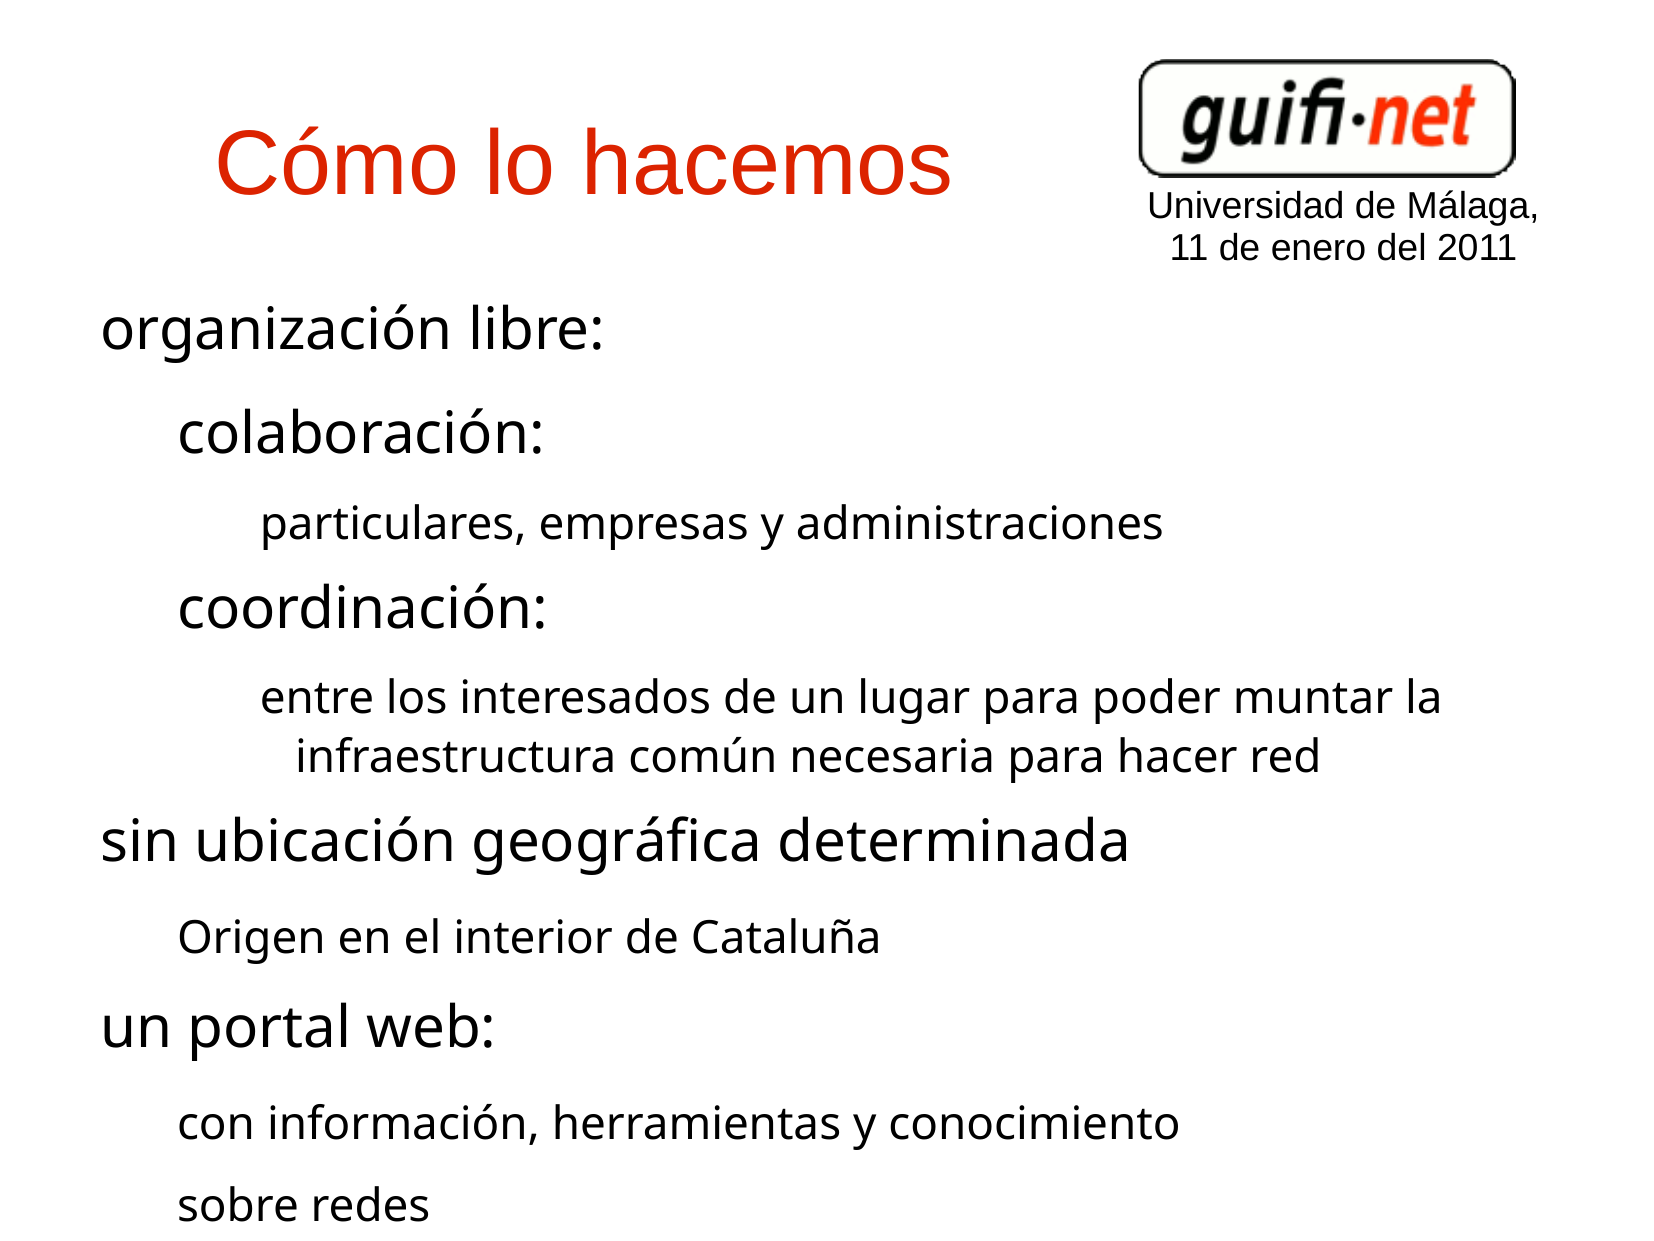

# Cómo lo hacemos
Universidad de Málaga,
11 de enero del 2011
organización libre:
colaboración:
particulares, empresas y administraciones
coordinación:
entre los interesados de un lugar para poder muntar la infraestructura común necesaria para hacer red
sin ubicación geográfica determinada
Origen en el interior de Cataluña
un portal web:
con información, herramientas y conocimiento
sobre redes